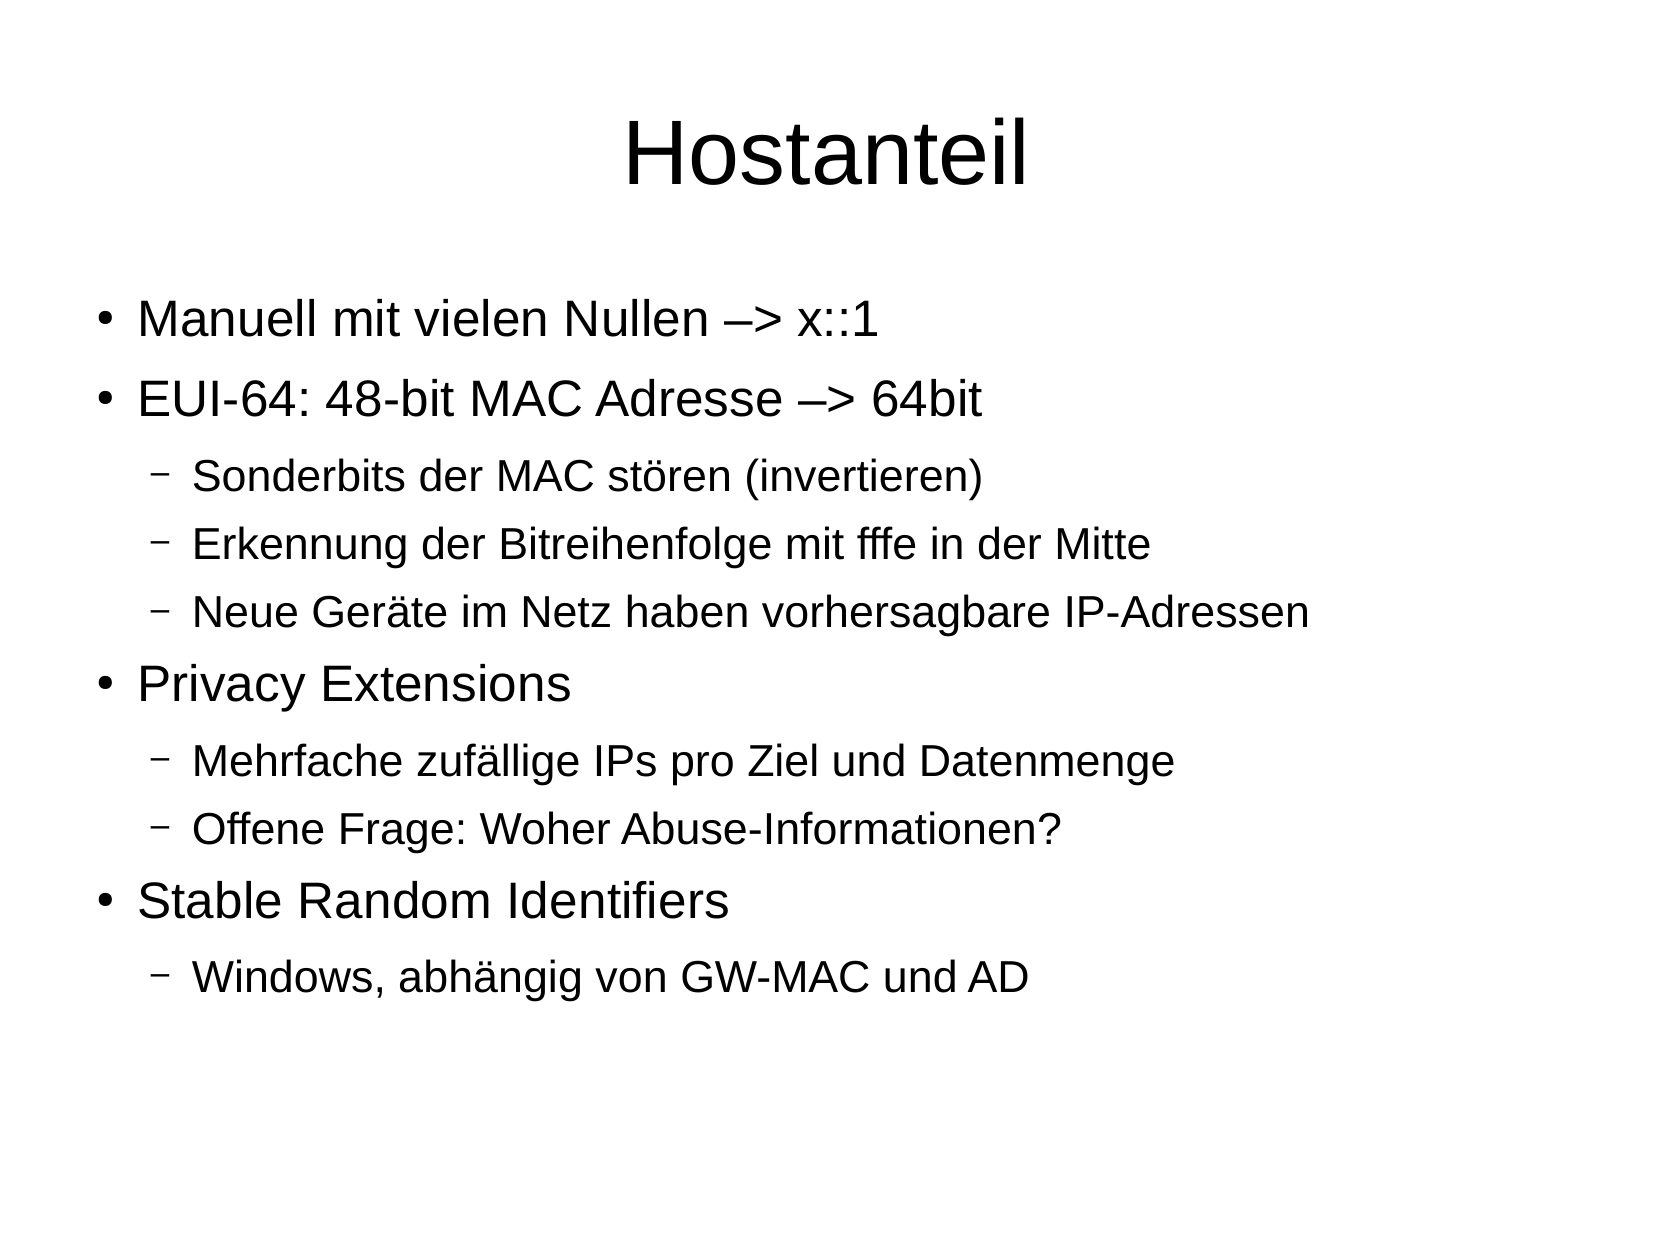

# Hostanteil
Manuell mit vielen Nullen –> x::1
EUI-64: 48-bit MAC Adresse –> 64bit
Sonderbits der MAC stören (invertieren)
Erkennung der Bitreihenfolge mit fffe in der Mitte
Neue Geräte im Netz haben vorhersagbare IP-Adressen
Privacy Extensions
Mehrfache zufällige IPs pro Ziel und Datenmenge
Offene Frage: Woher Abuse-Informationen?
Stable Random Identifiers
Windows, abhängig von GW-MAC und AD